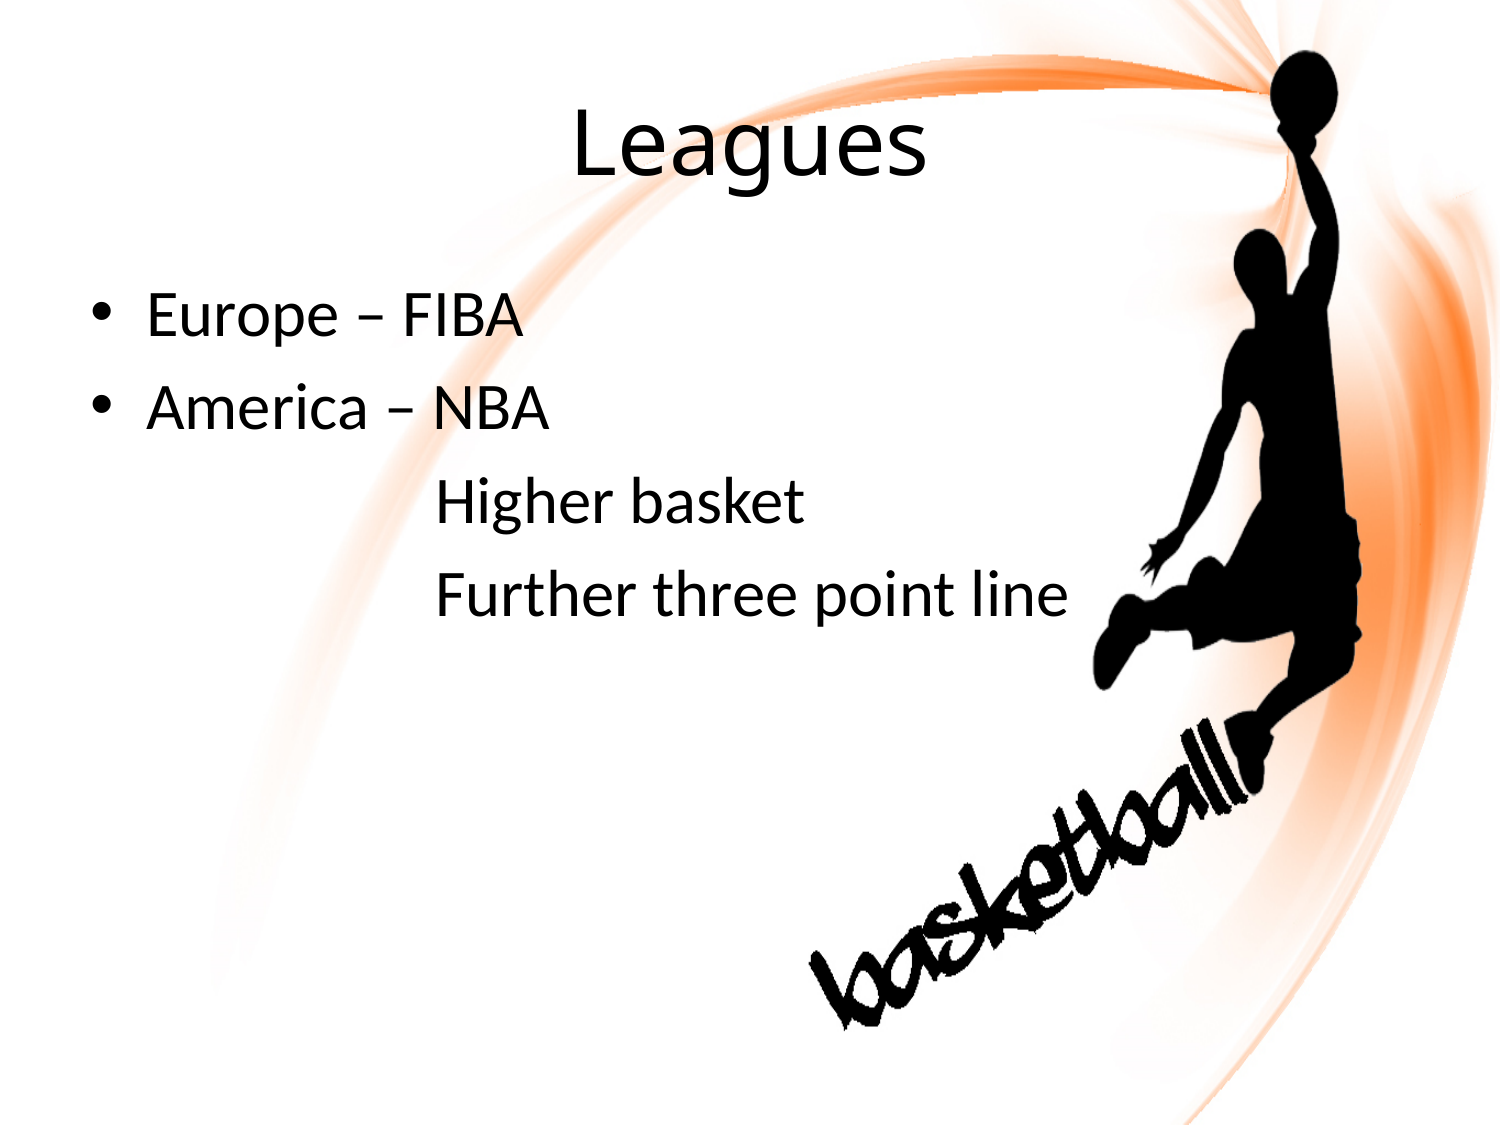

# Leagues
Europe – FIBA
America – NBA
 Higher basket
 Further three point line